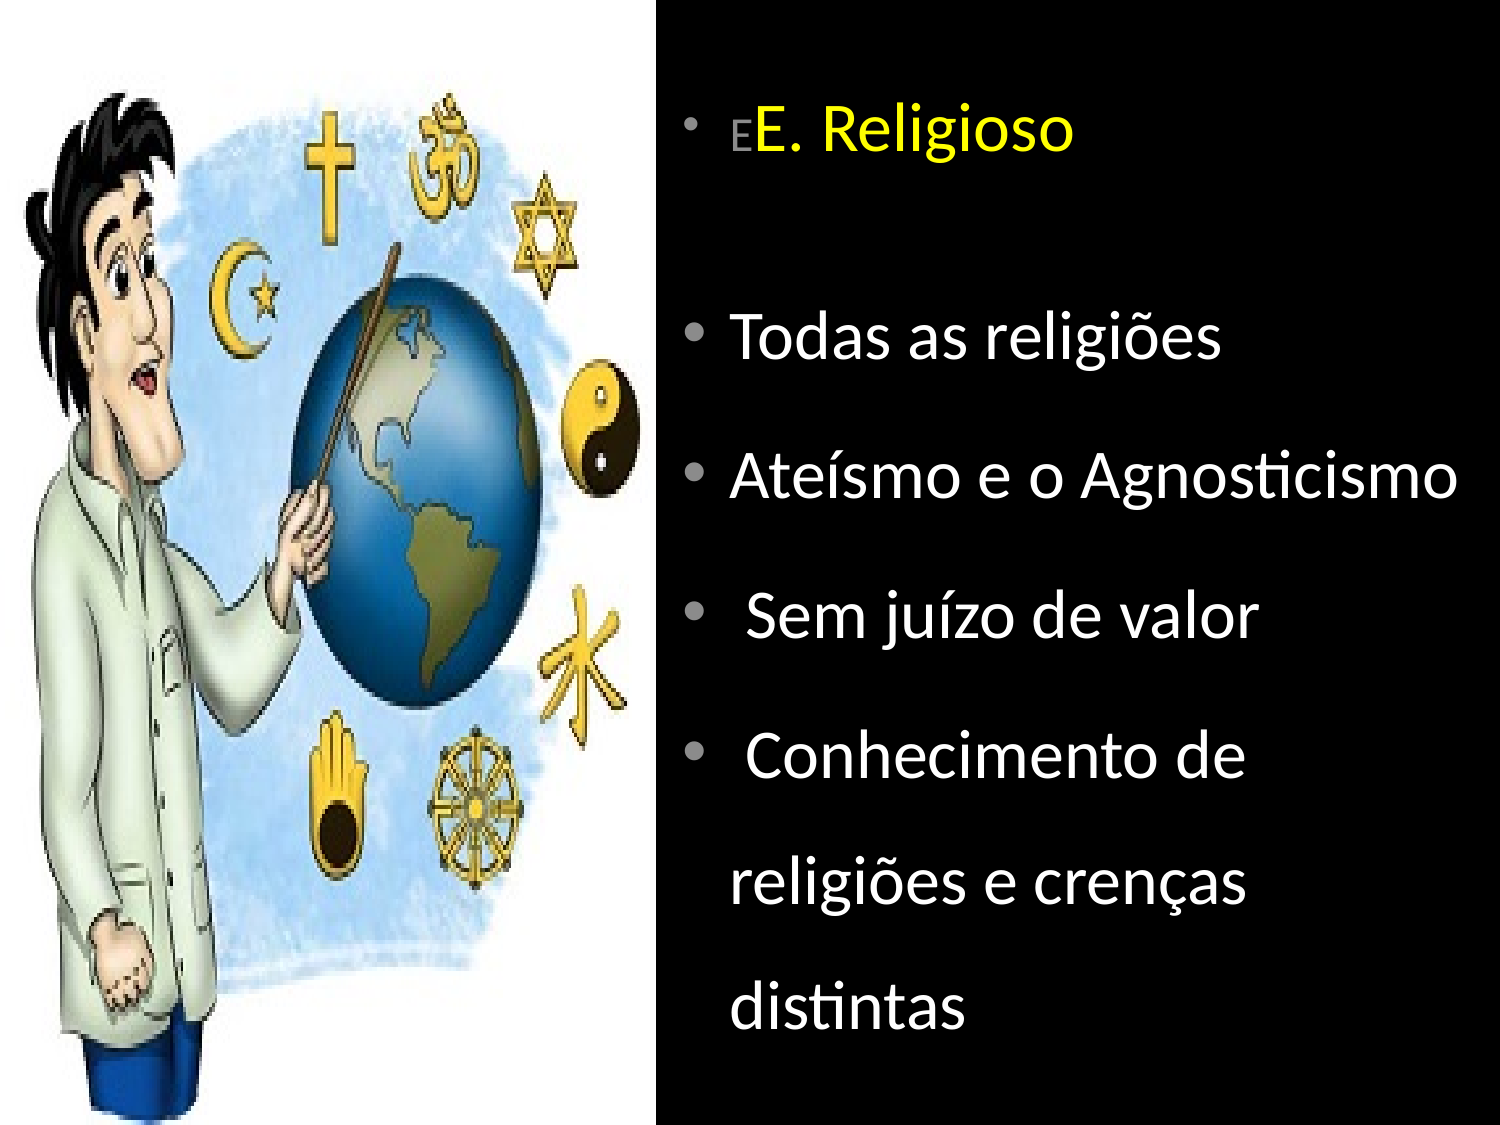

# EE. Religioso
Todas as religiões
Ateísmo e o Agnosticismo
 Sem juízo de valor
 Conhecimento de religiões e crenças distintas